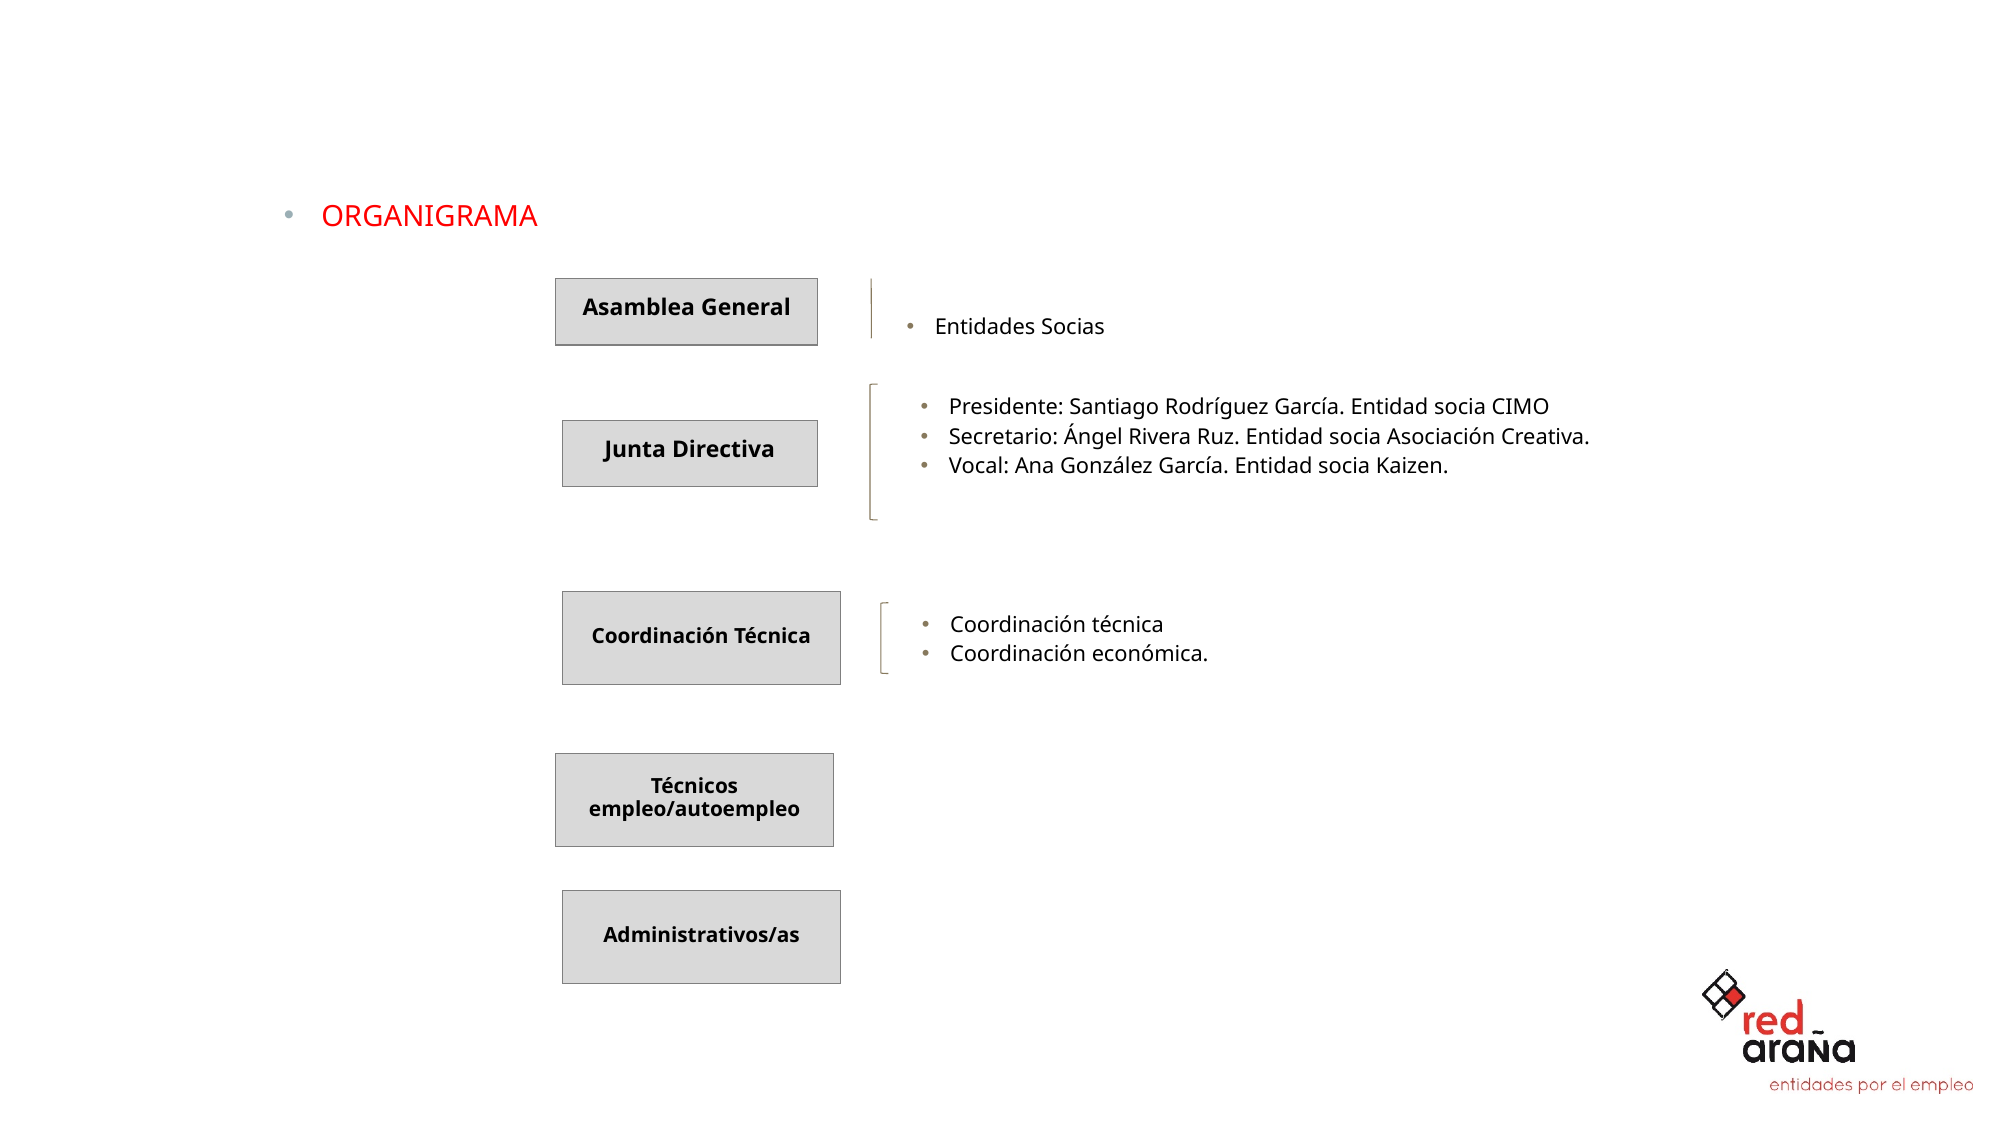

# ORGANIGRAMA
Entidades Socias
Asamblea General
Presidente: Santiago Rodríguez García. Entidad socia CIMO
Secretario: Ángel Rivera Ruz. Entidad socia Asociación Creativa.
Vocal: Ana González García. Entidad socia Kaizen.
Junta Directiva
Coordinación Técnica
Coordinación técnica
Coordinación económica.
Técnicos empleo/autoempleo
Administrativos/as